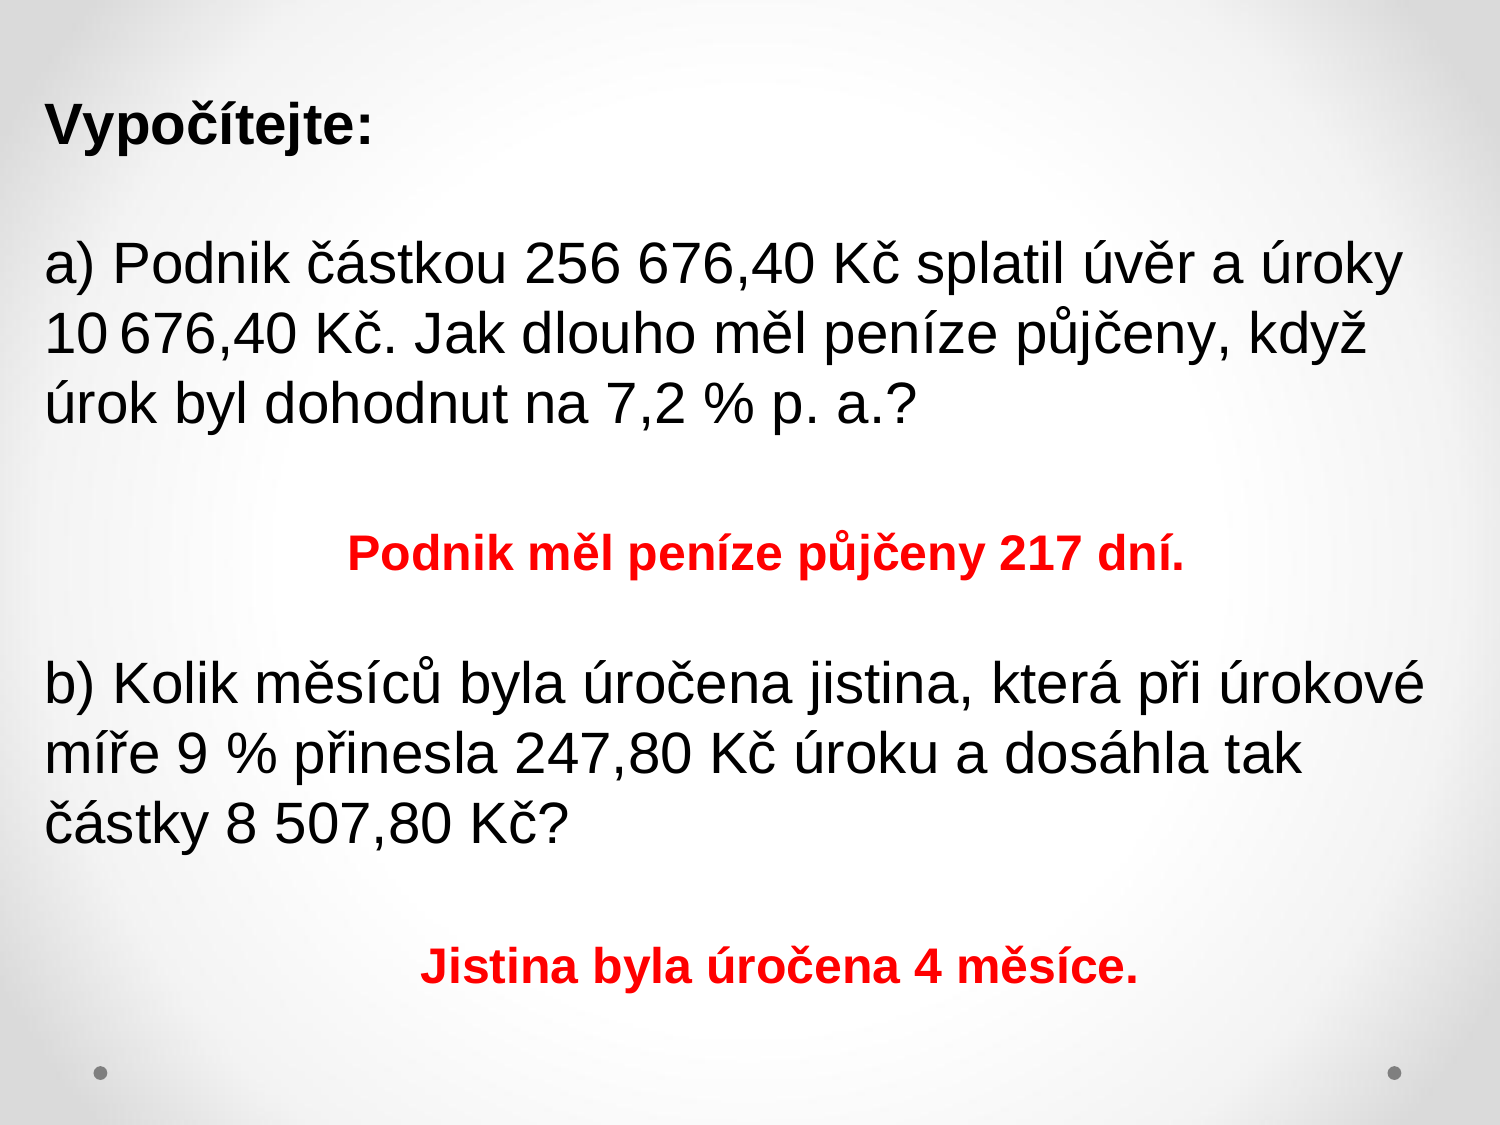

Vypočítejte:
 Podnik částkou 256 676,40 Kč splatil úvěr a úroky
10 676,40 Kč. Jak dlouho měl peníze půjčeny, když úrok byl dohodnut na 7,2 % p. a.?
 Kolik měsíců byla úročena jistina, která při úrokové míře 9 % přinesla 247,80 Kč úroku a dosáhla tak částky 8 507,80 Kč?
Podnik měl peníze půjčeny 217 dní.
Jistina byla úročena 4 měsíce.